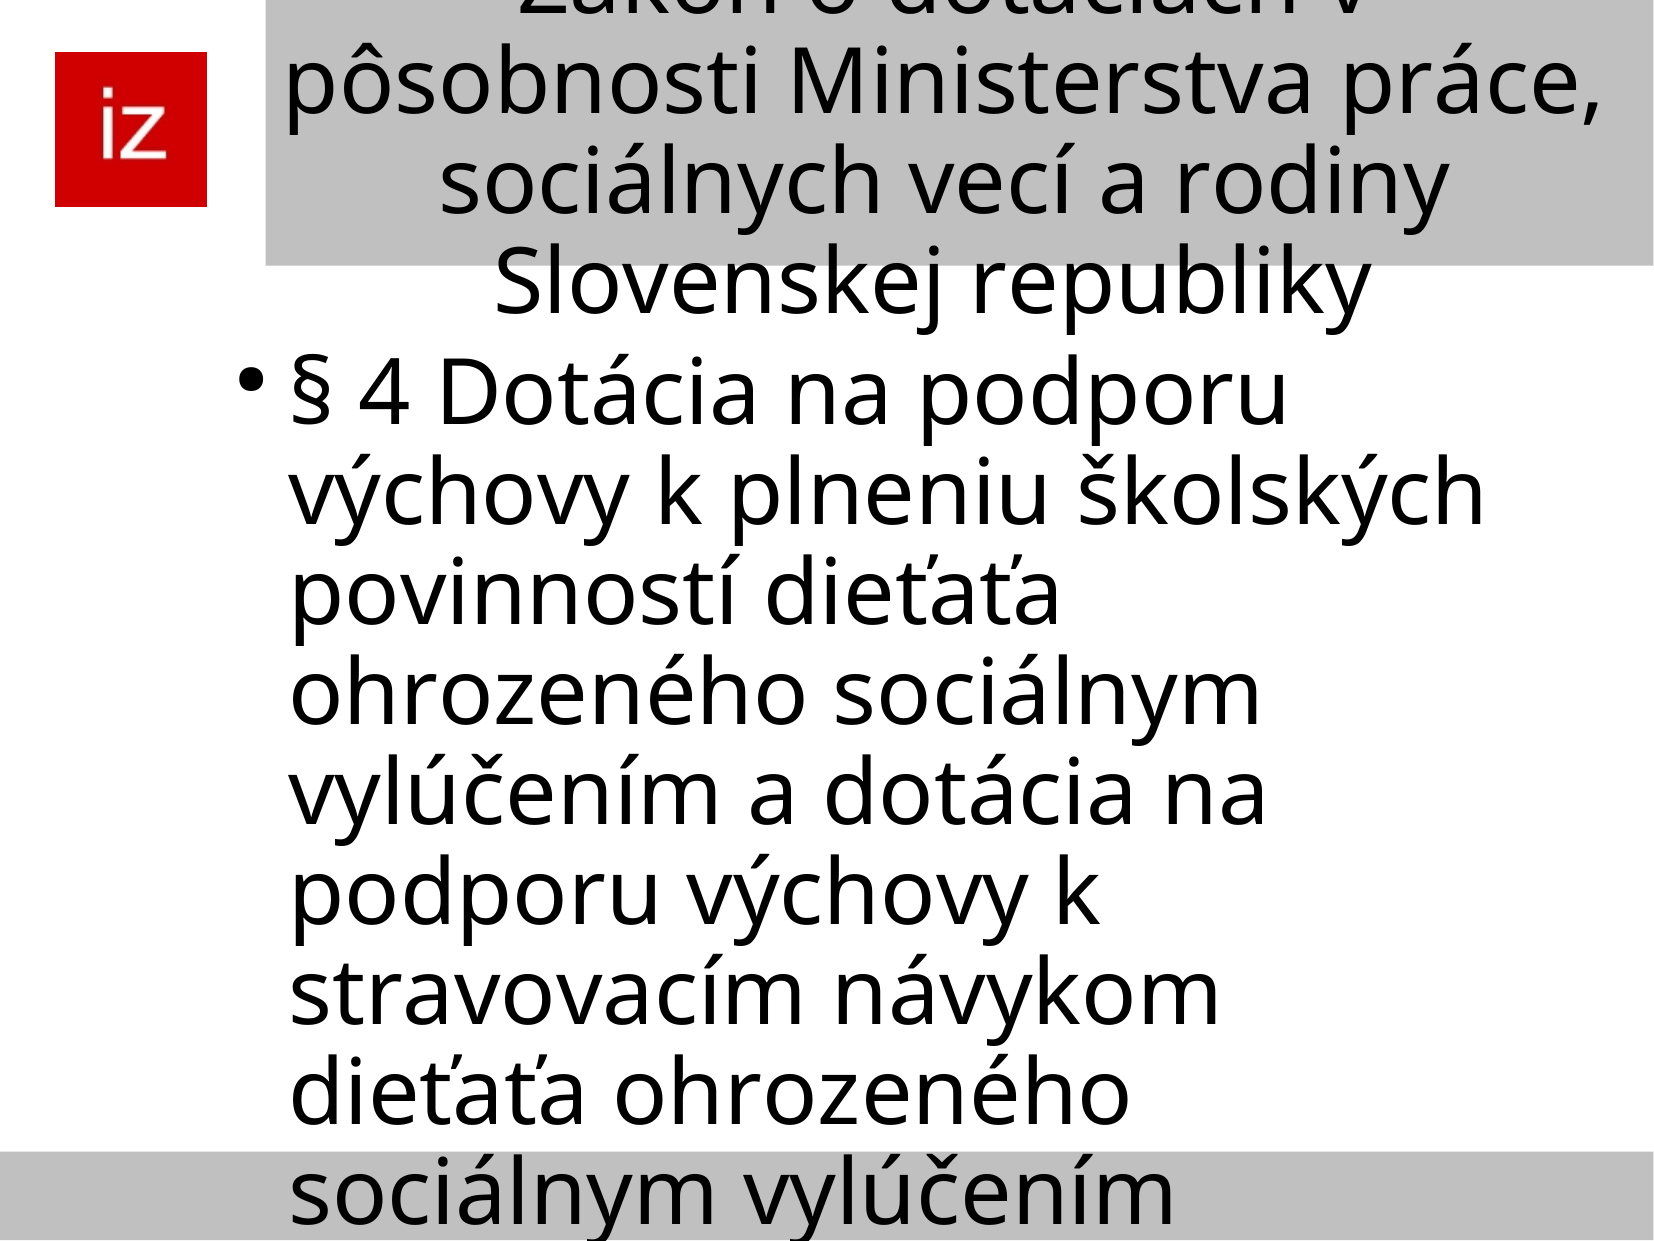

# Zákon o dotáciách v pôsobnosti Ministerstva práce, sociálnych vecí a rodiny Slovenskej republiky
§ 4 Dotácia na podporu výchovy k plneniu školských povinností dieťaťa ohrozeného sociálnym vylúčením a dotácia na podporu výchovy k stravovacím návykom dieťaťa ohrozeného sociálnym vylúčením